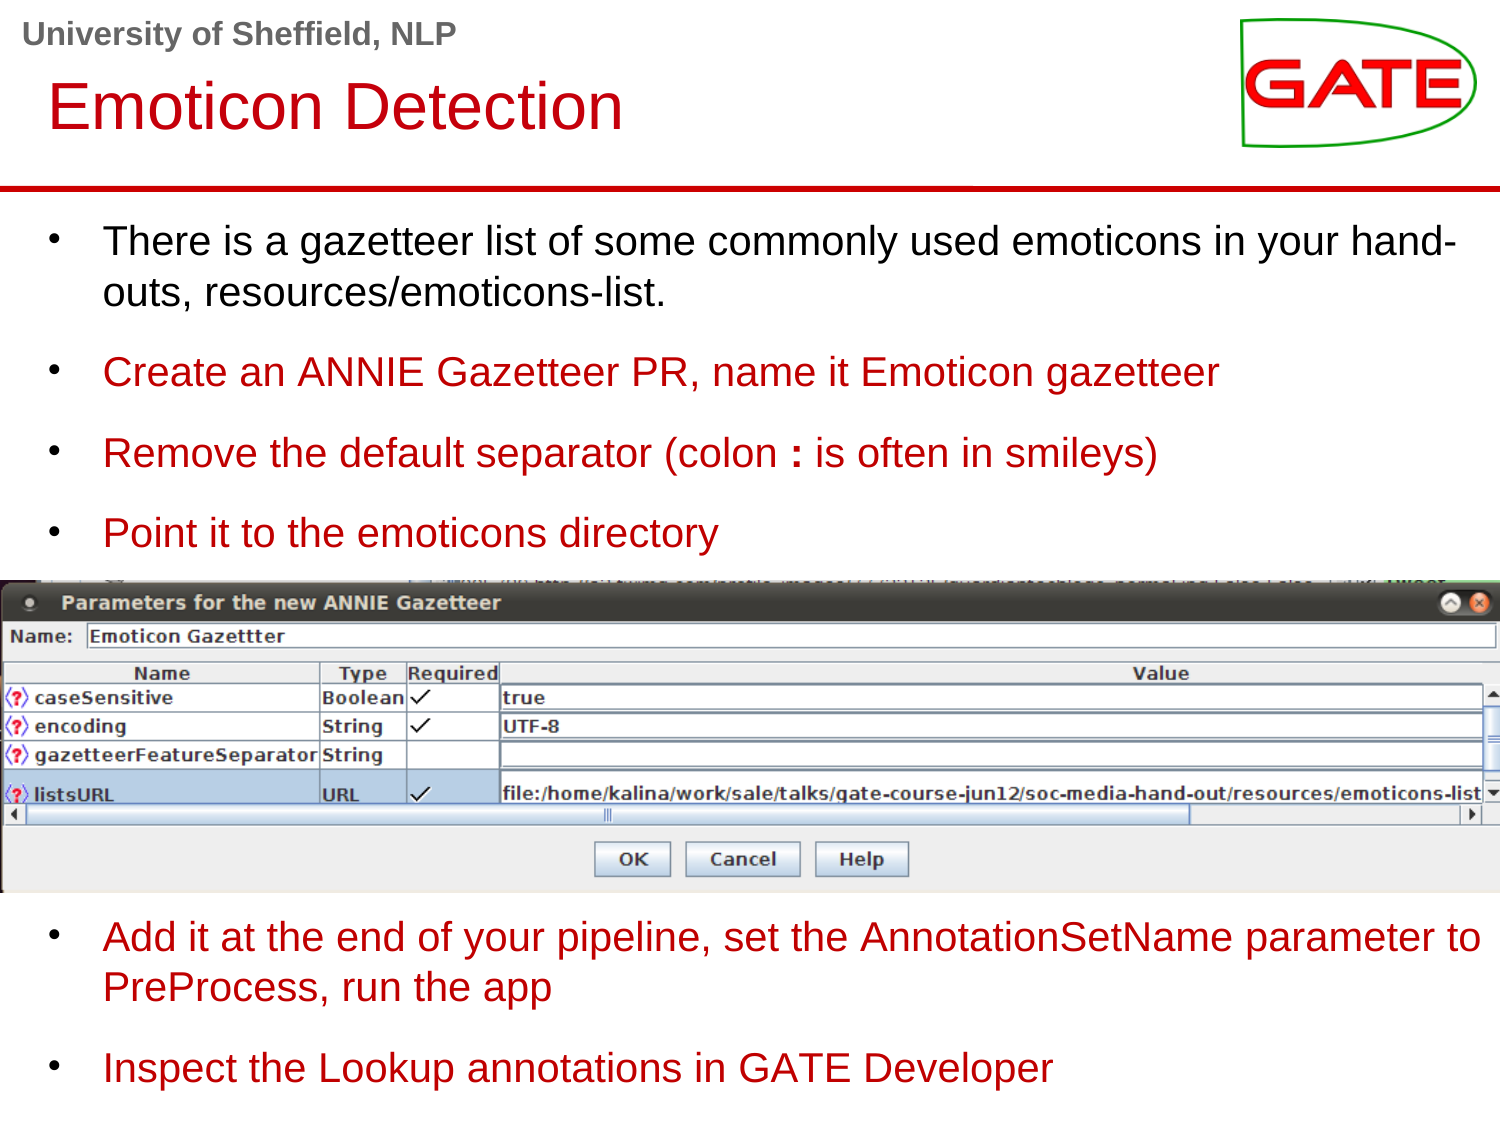

Emoticon Detection
There is a gazetteer list of some commonly used emoticons in your hand-outs, resources/emoticons-list.
Create an ANNIE Gazetteer PR, name it Emoticon gazetteer
Remove the default separator (colon : is often in smileys)
Point it to the emoticons directory
Add it at the end of your pipeline, set the AnnotationSetName parameter to PreProcess, run the app
Inspect the Lookup annotations in GATE Developer